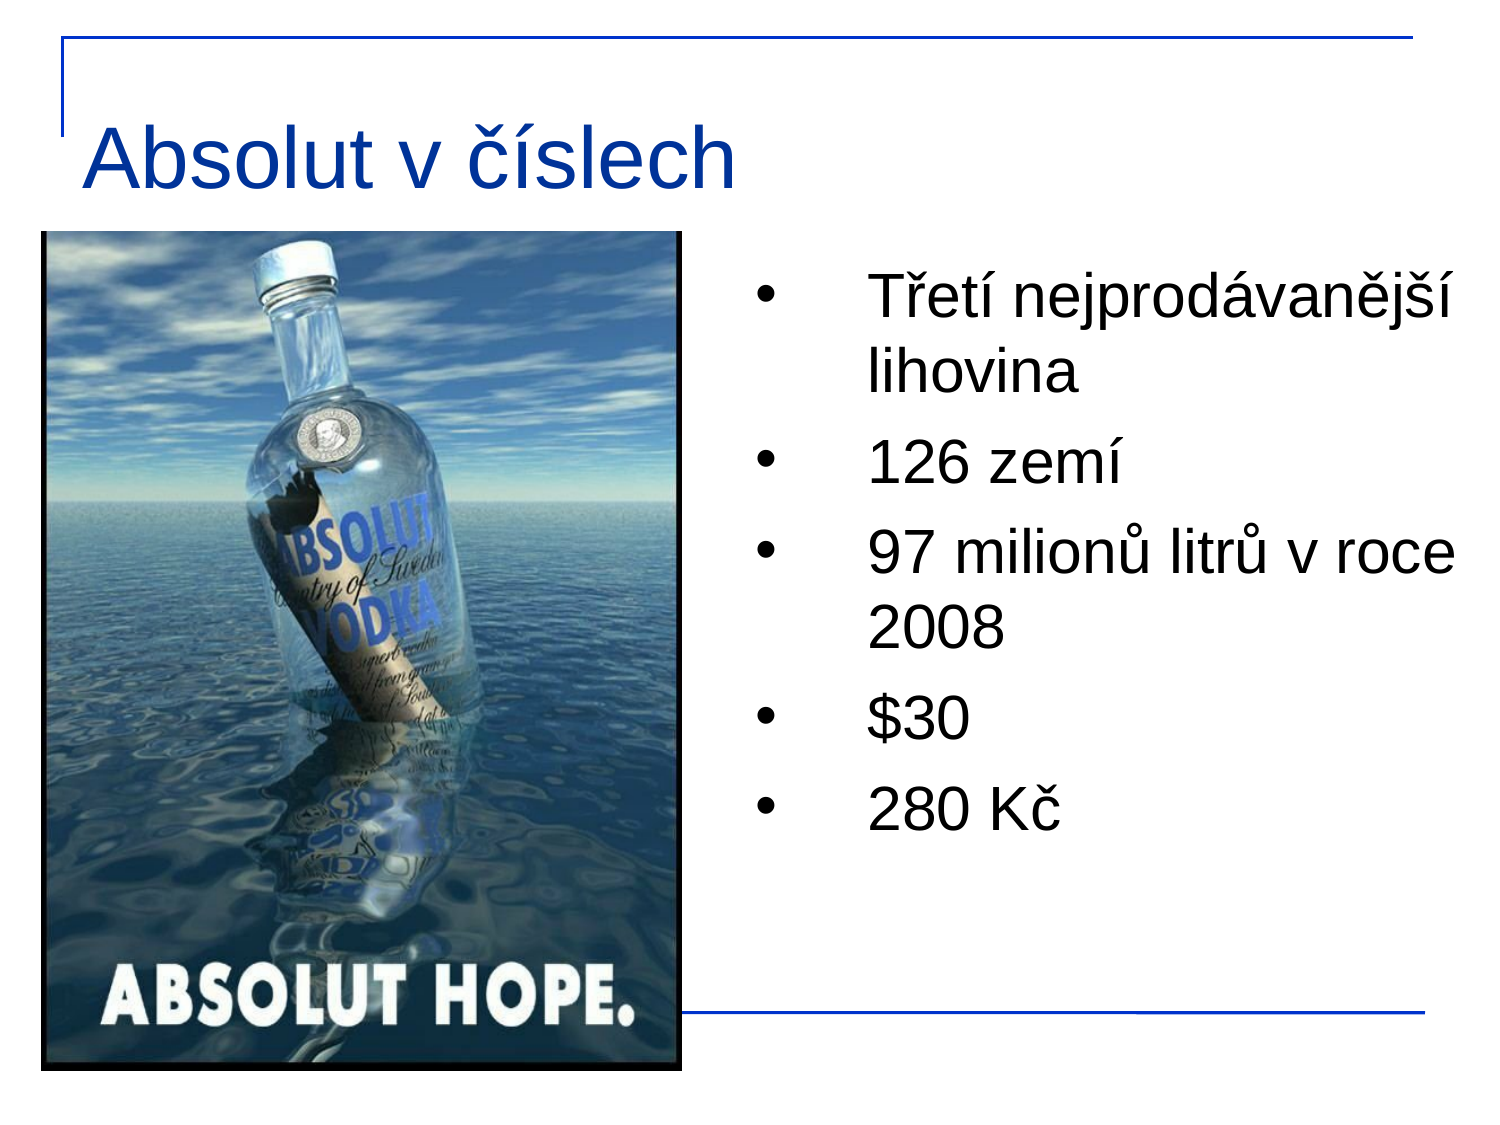

# Absolut v číslech
Třetí nejprodávanější lihovina
126 zemí
97 milionů litrů v roce 2008
$30
280 Kč